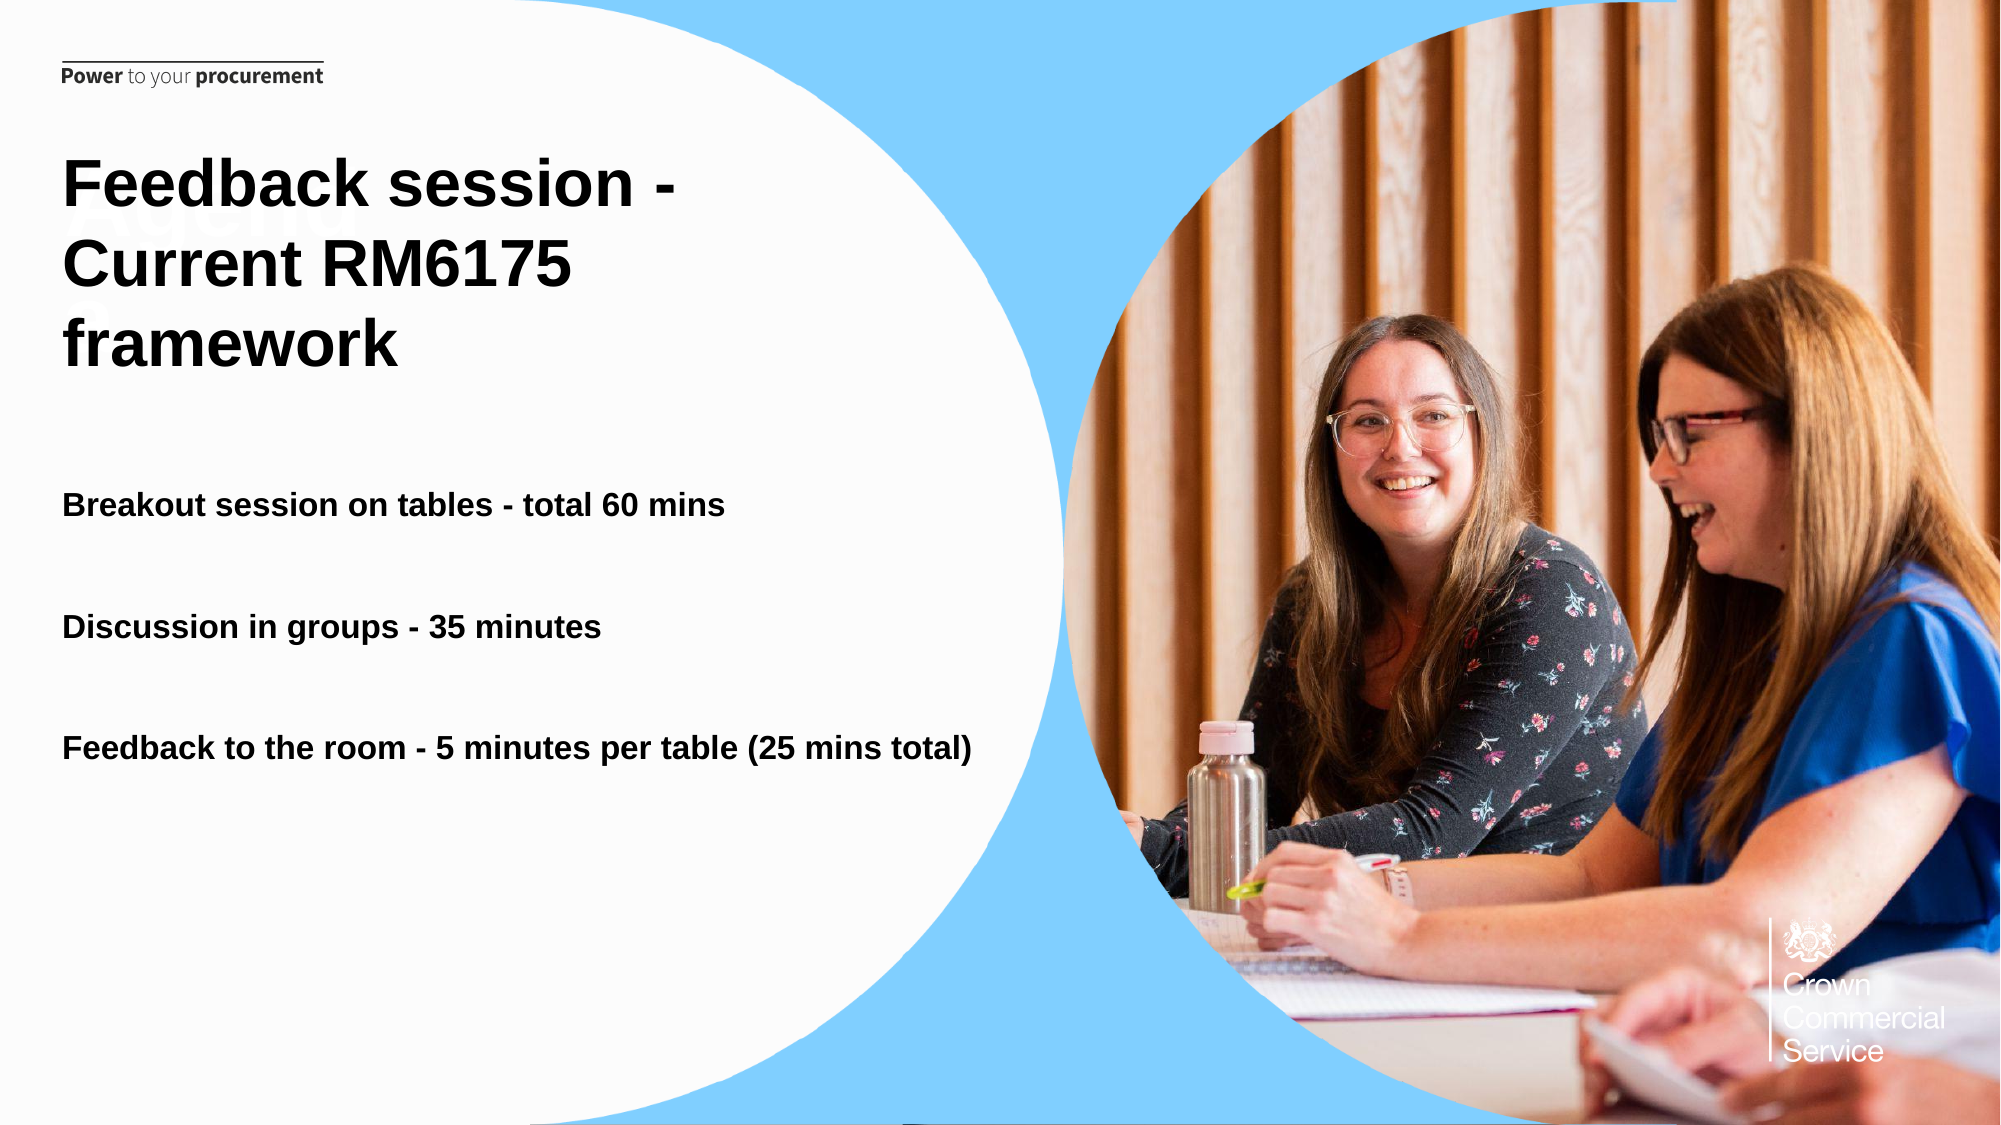

# Agenda
Feedback session - Current RM6175 framework
Breakout session on tables - total 60 mins
Discussion in groups - 35 minutes
Feedback to the room - 5 minutes per table (25 mins total)